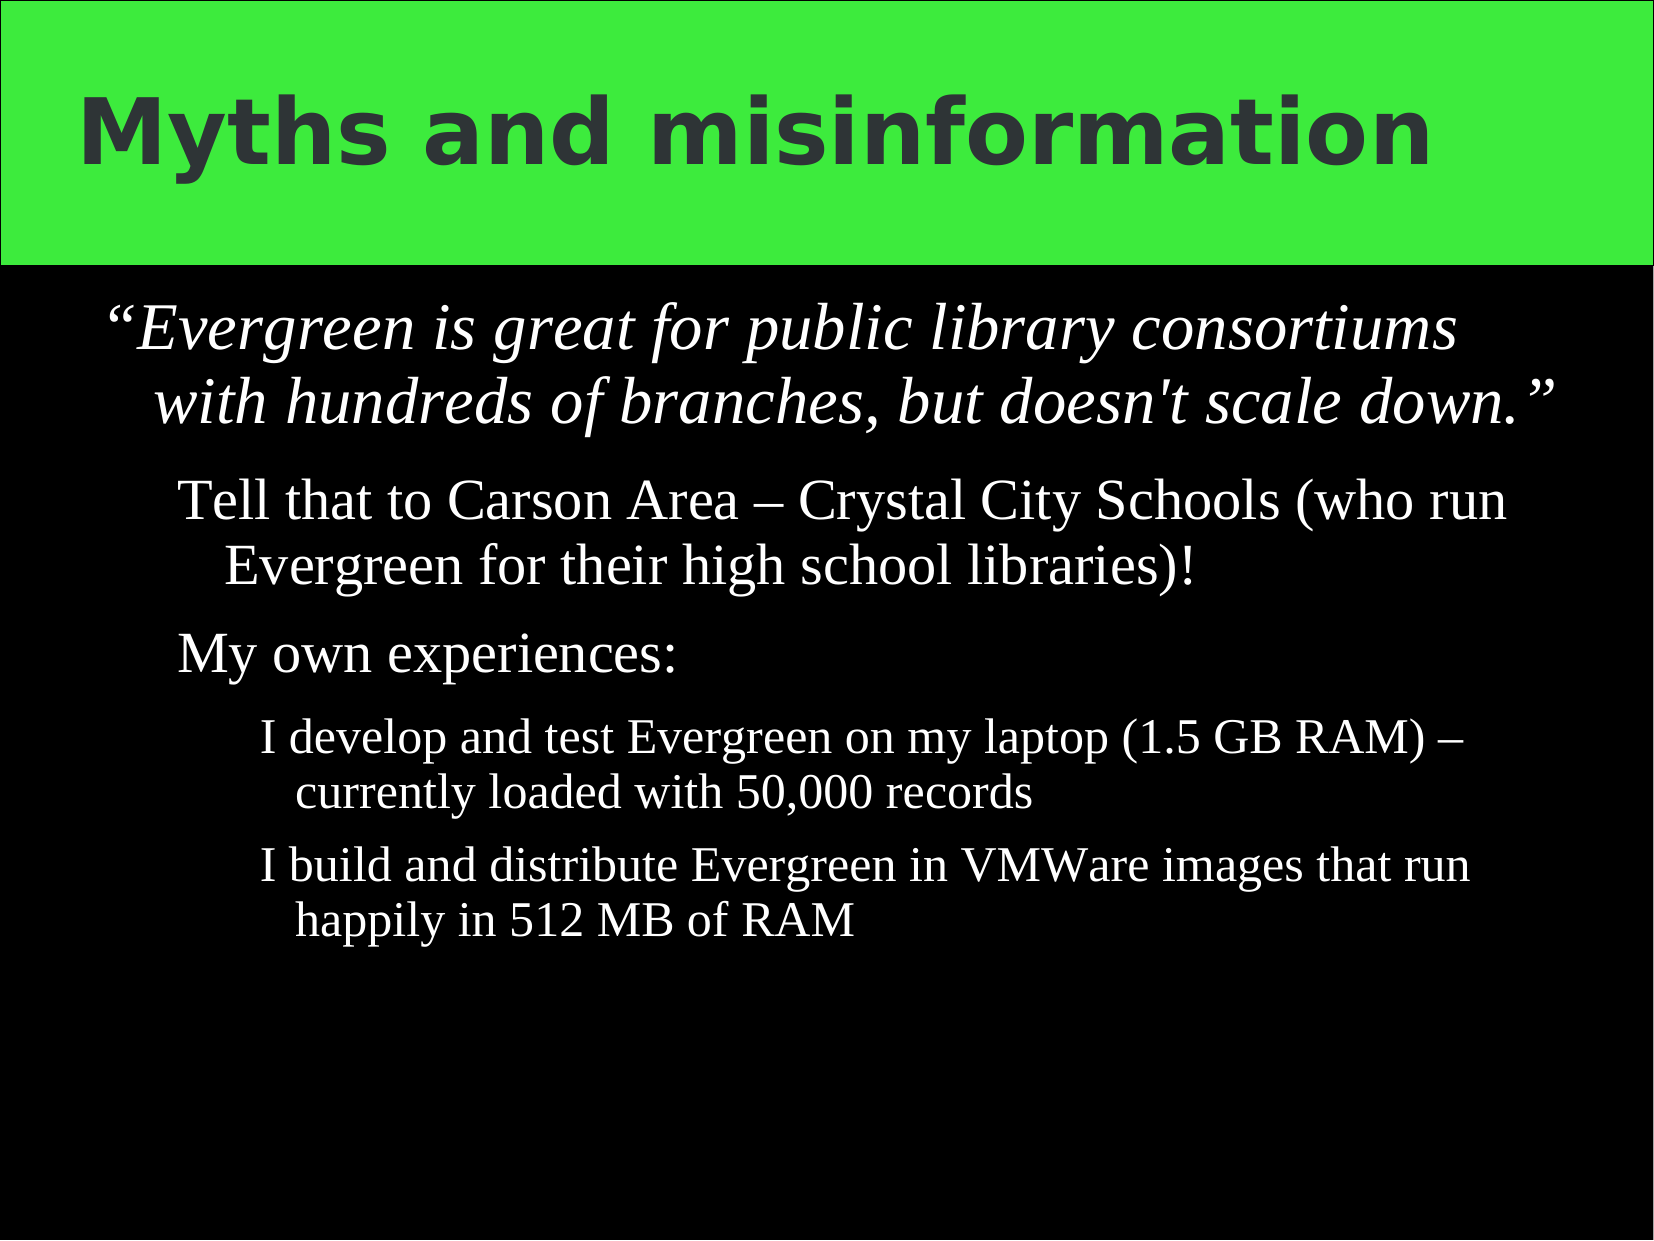

# Myths and misinformation
“Evergreen is great for public library consortiums with hundreds of branches, but doesn't scale down.”
Tell that to Carson Area – Crystal City Schools (who run Evergreen for their high school libraries)!
My own experiences:
I develop and test Evergreen on my laptop (1.5 GB RAM) – currently loaded with 50,000 records
I build and distribute Evergreen in VMWare images that run happily in 512 MB of RAM